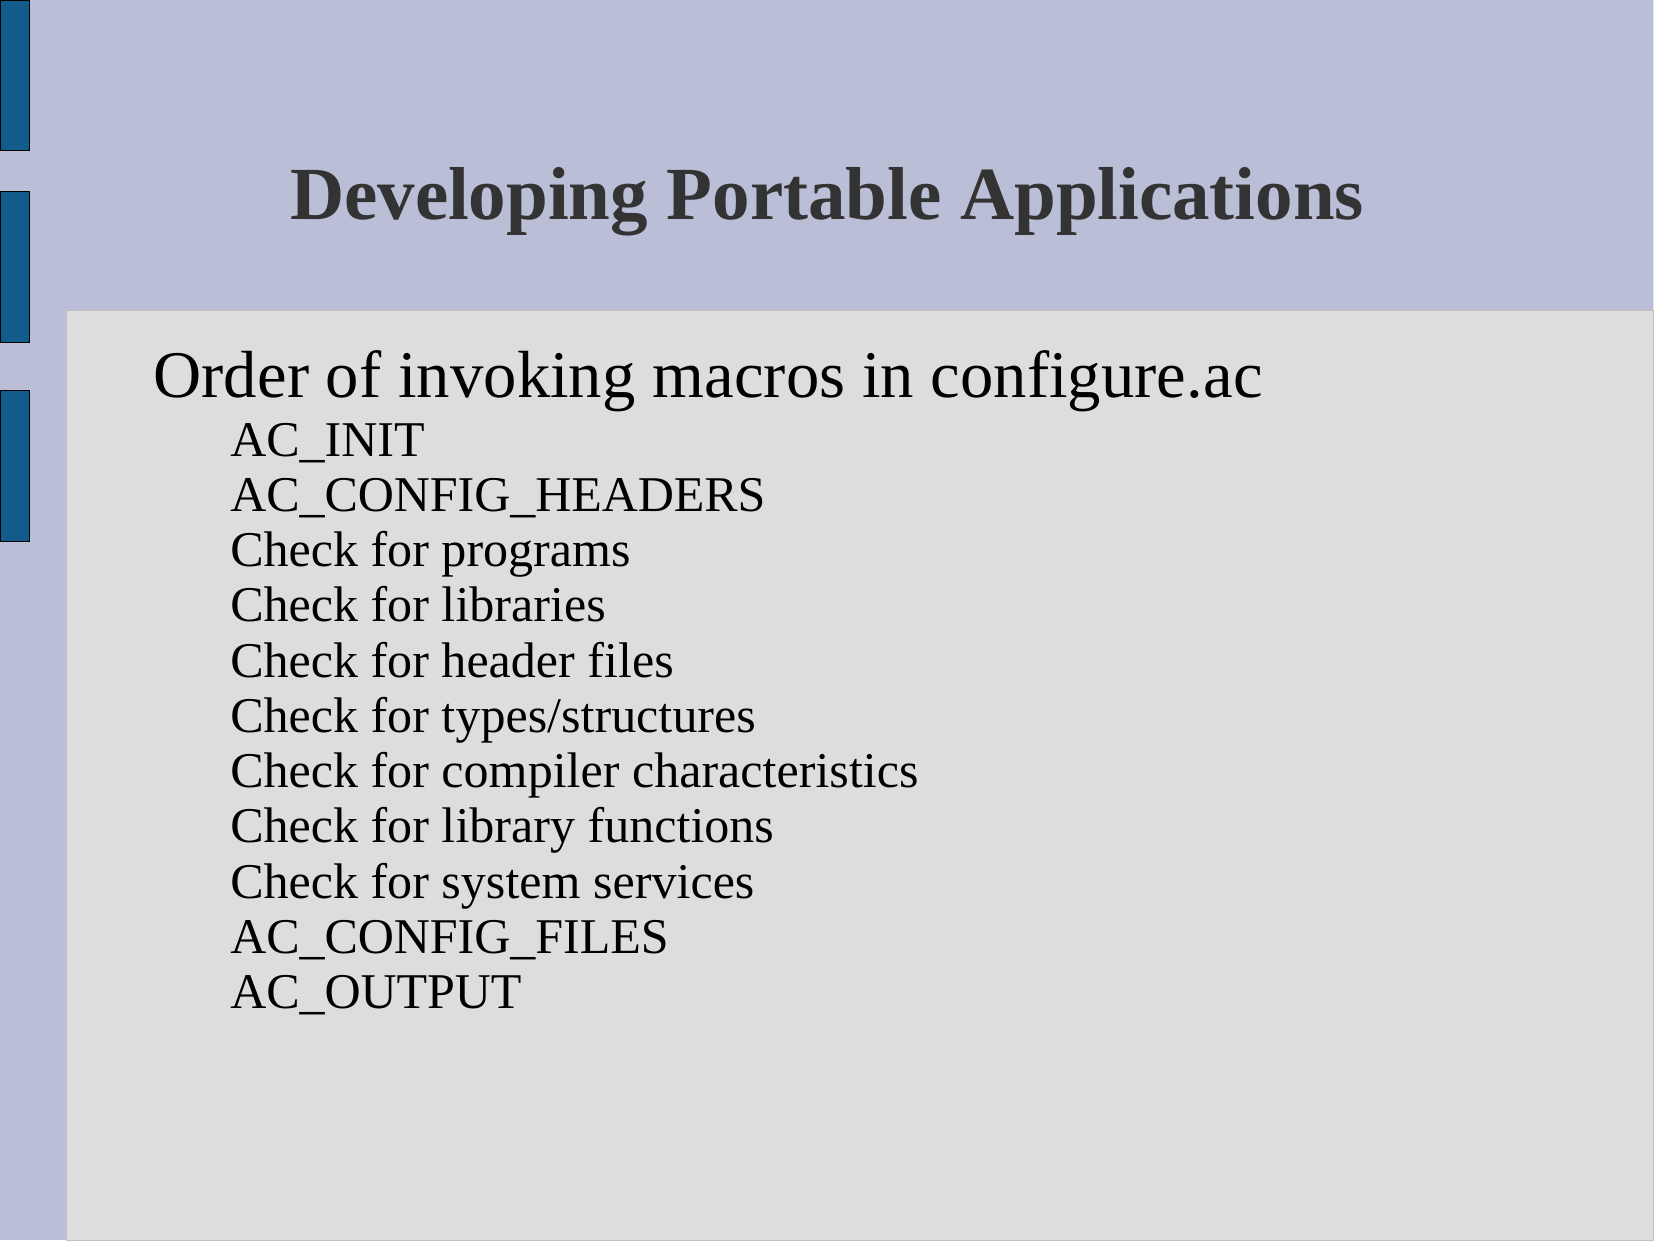

# Developing Portable Applications
Order of invoking macros in configure.ac
AC_INIT
AC_CONFIG_HEADERS
Check for programs
Check for libraries
Check for header files
Check for types/structures
Check for compiler characteristics
Check for library functions
Check for system services
AC_CONFIG_FILES
AC_OUTPUT